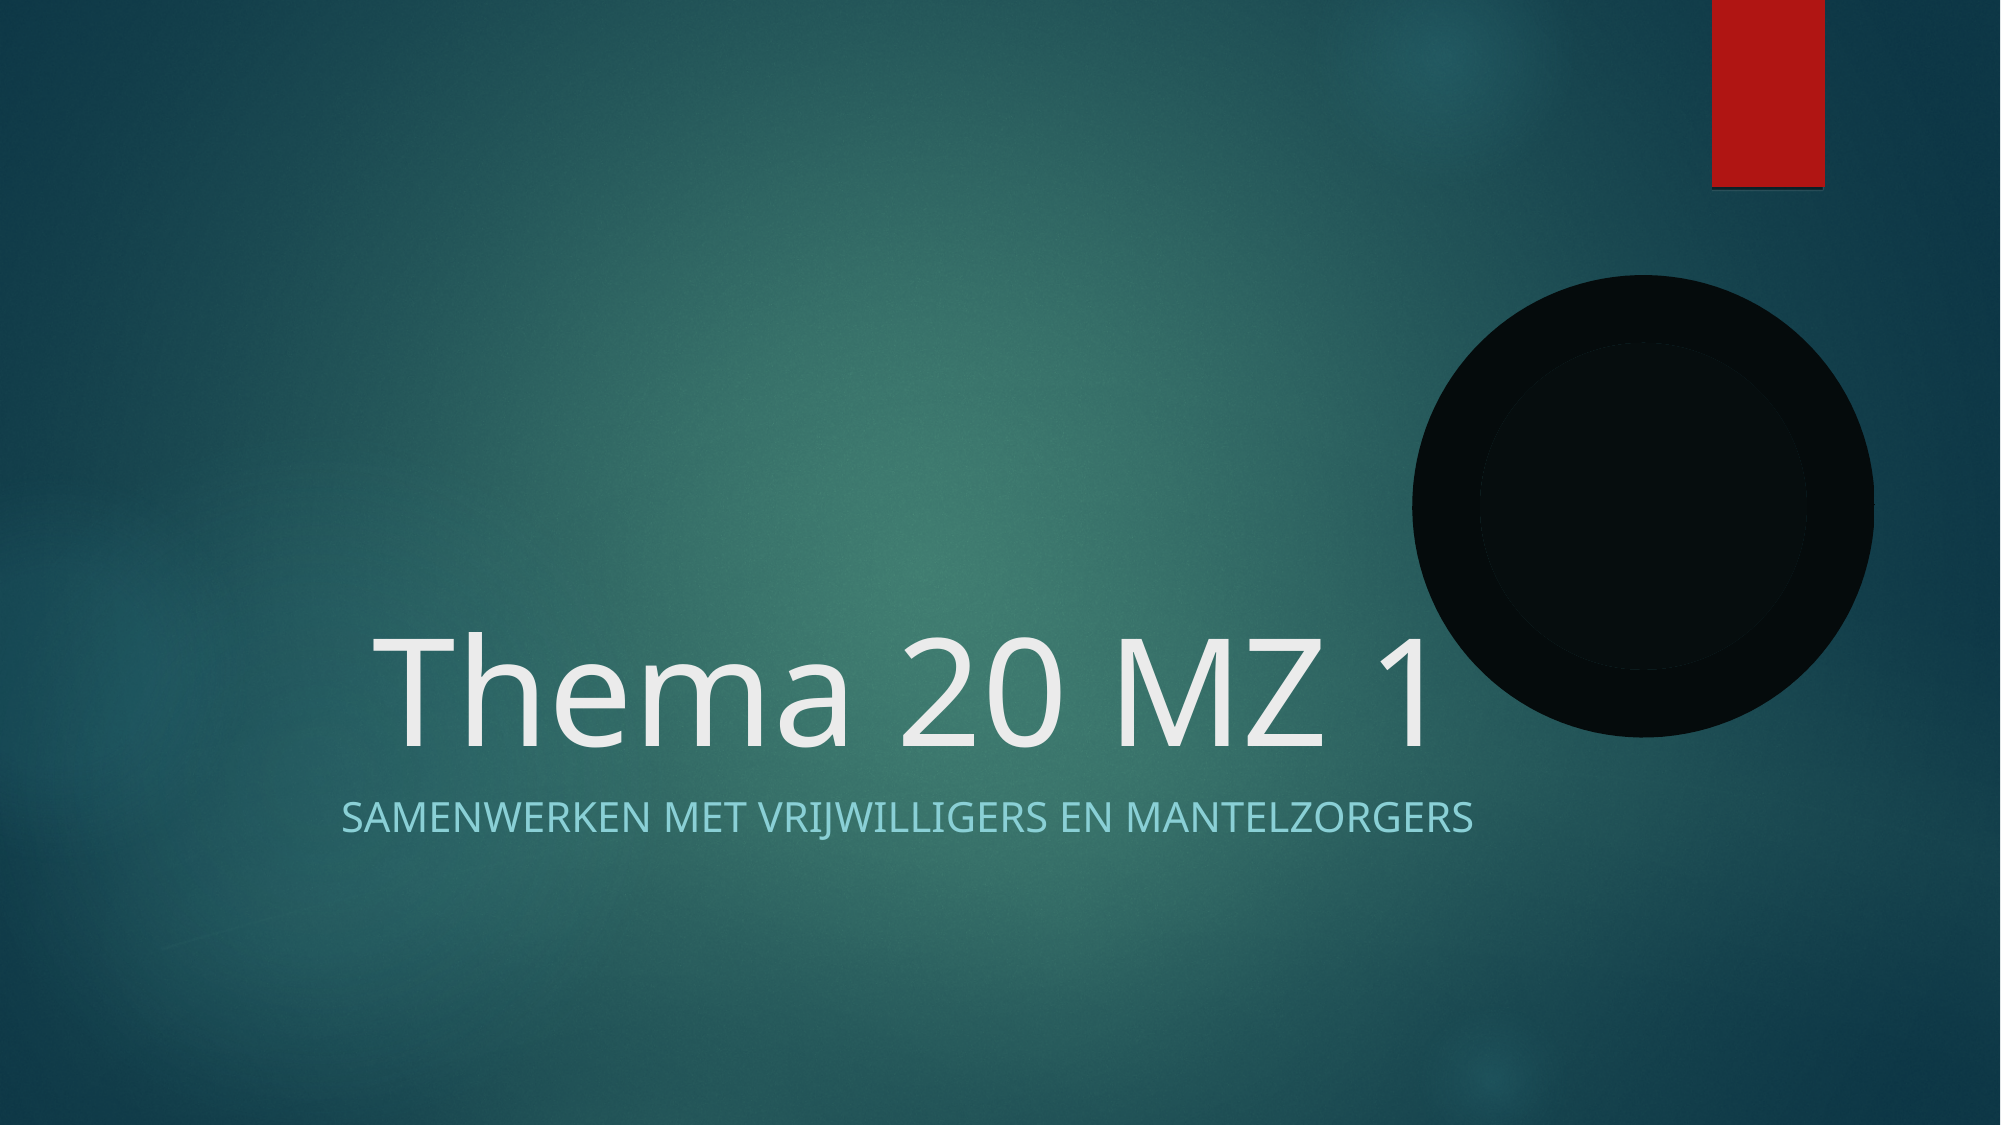

# Thema 20 MZ 1
Samenwerken met vrijwilligers en mantelzorgers